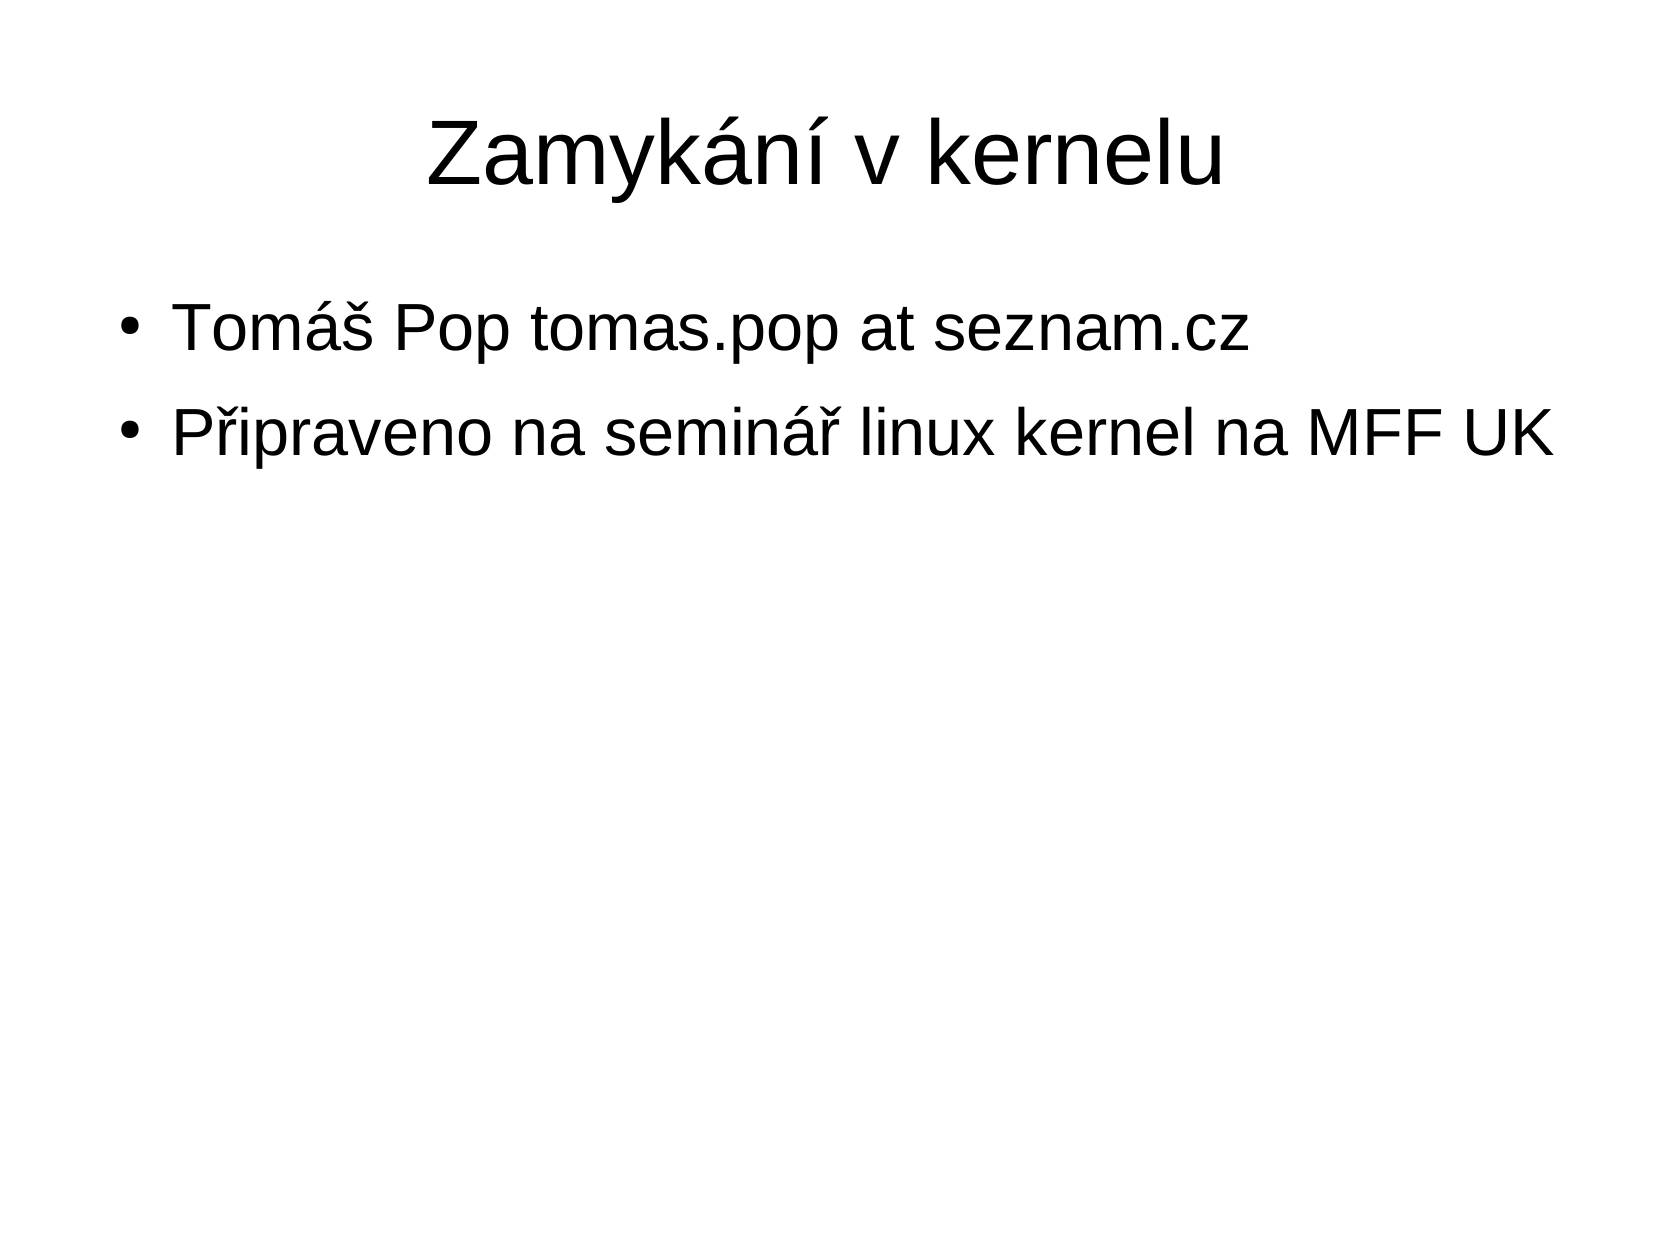

# Zamykání v kernelu
Tomáš Pop tomas.pop at seznam.cz
Připraveno na seminář linux kernel na MFF UK